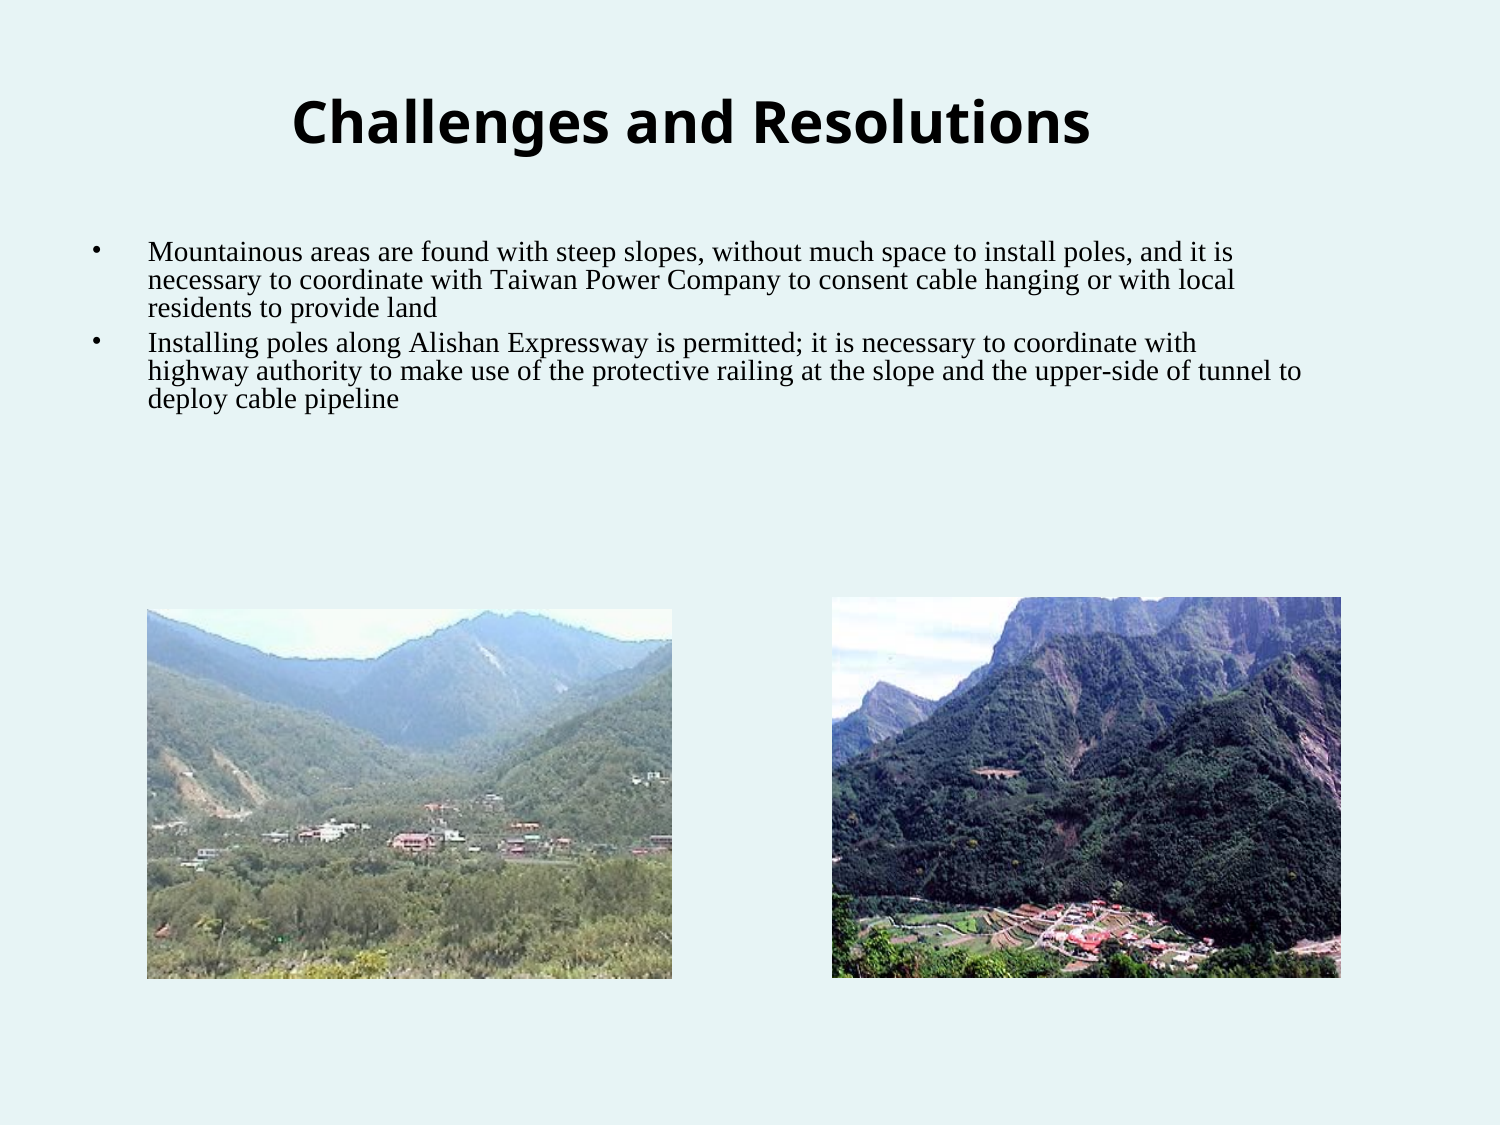

# Challenges and Resolutions
Mountainous areas are found with steep slopes, without much space to install poles, and it is necessary to coordinate with Taiwan Power Company to consent cable hanging or with local residents to provide land
Installing poles along Alishan Expressway is permitted; it is necessary to coordinate with highway authority to make use of the protective railing at the slope and the upper-side of tunnel to deploy cable pipeline